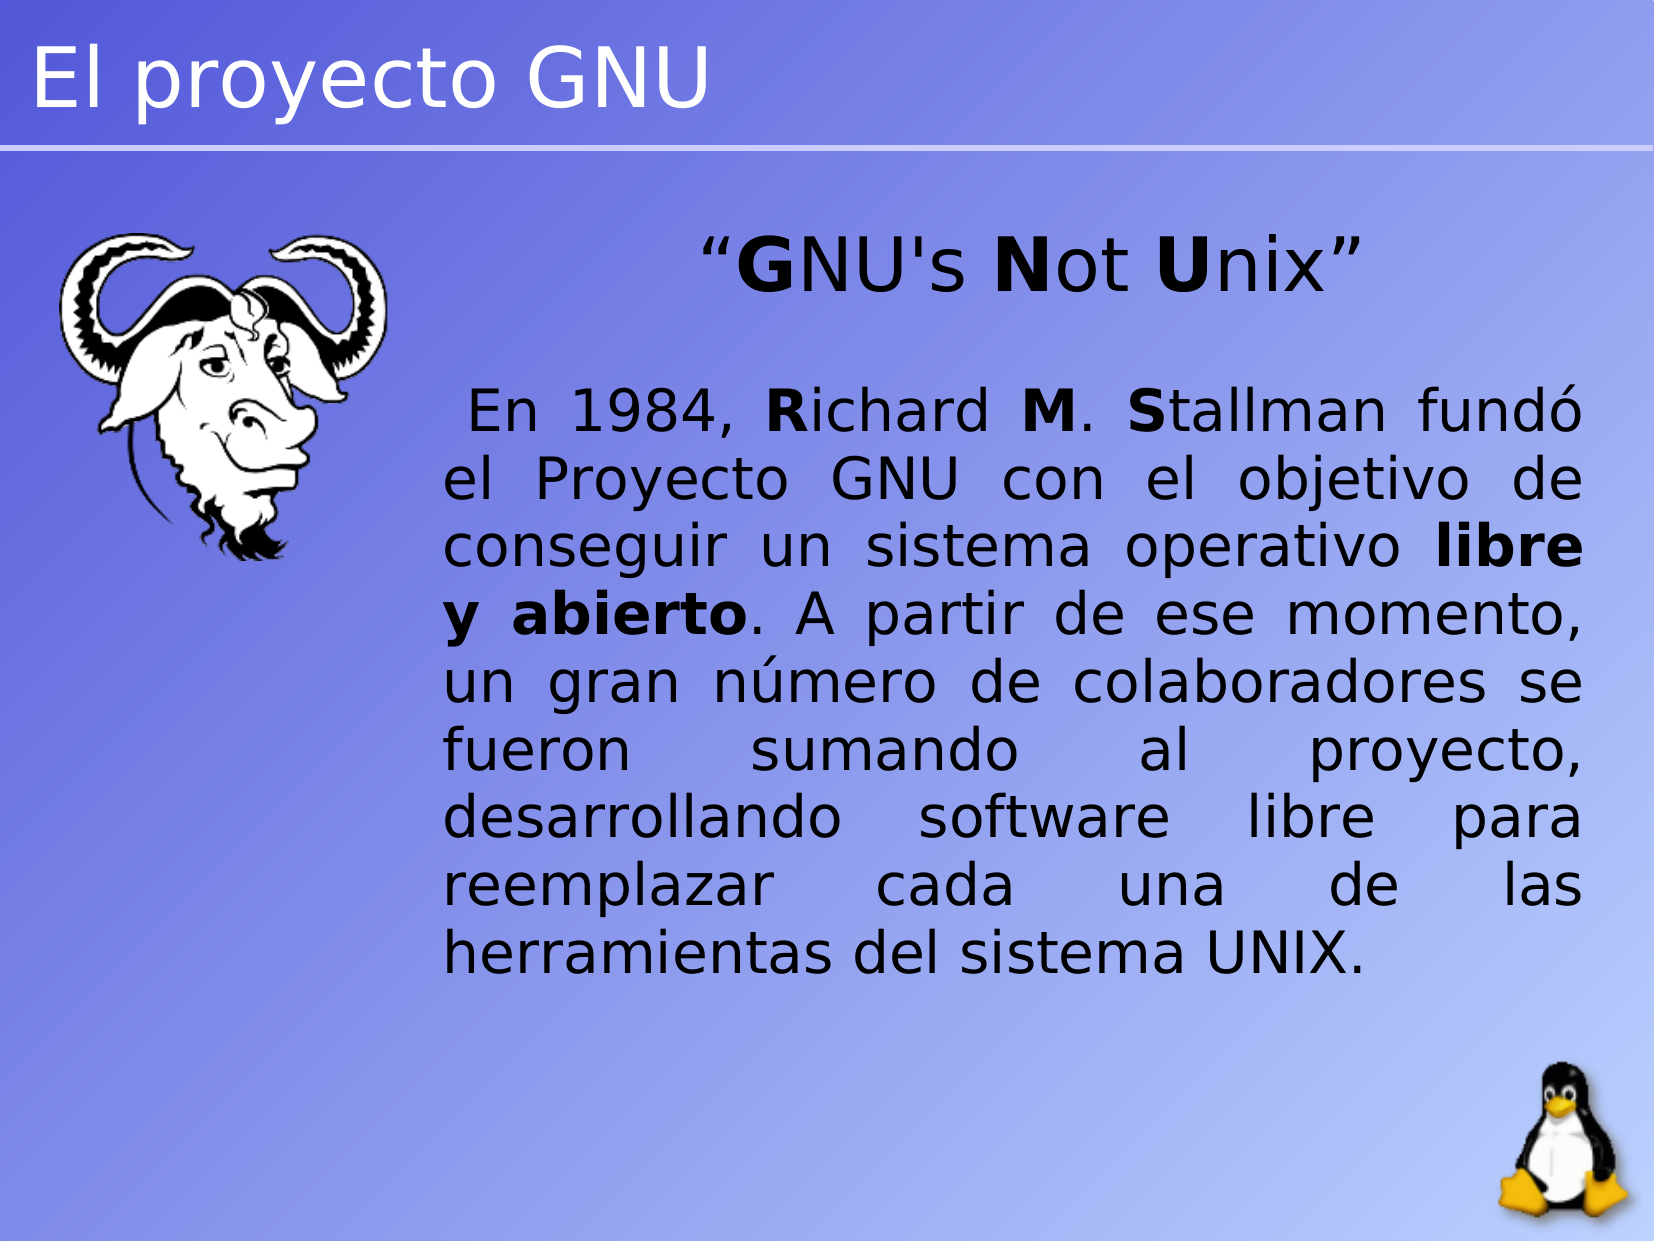

# El proyecto GNU
“GNU's Not Unix”
En 1984, Richard M. Stallman fundó el Proyecto GNU con el objetivo de conseguir un sistema operativo libre y abierto. A partir de ese momento, un gran número de colaboradores se fueron sumando al proyecto, desarrollando software libre para reemplazar cada una de las herramientas del sistema UNIX.